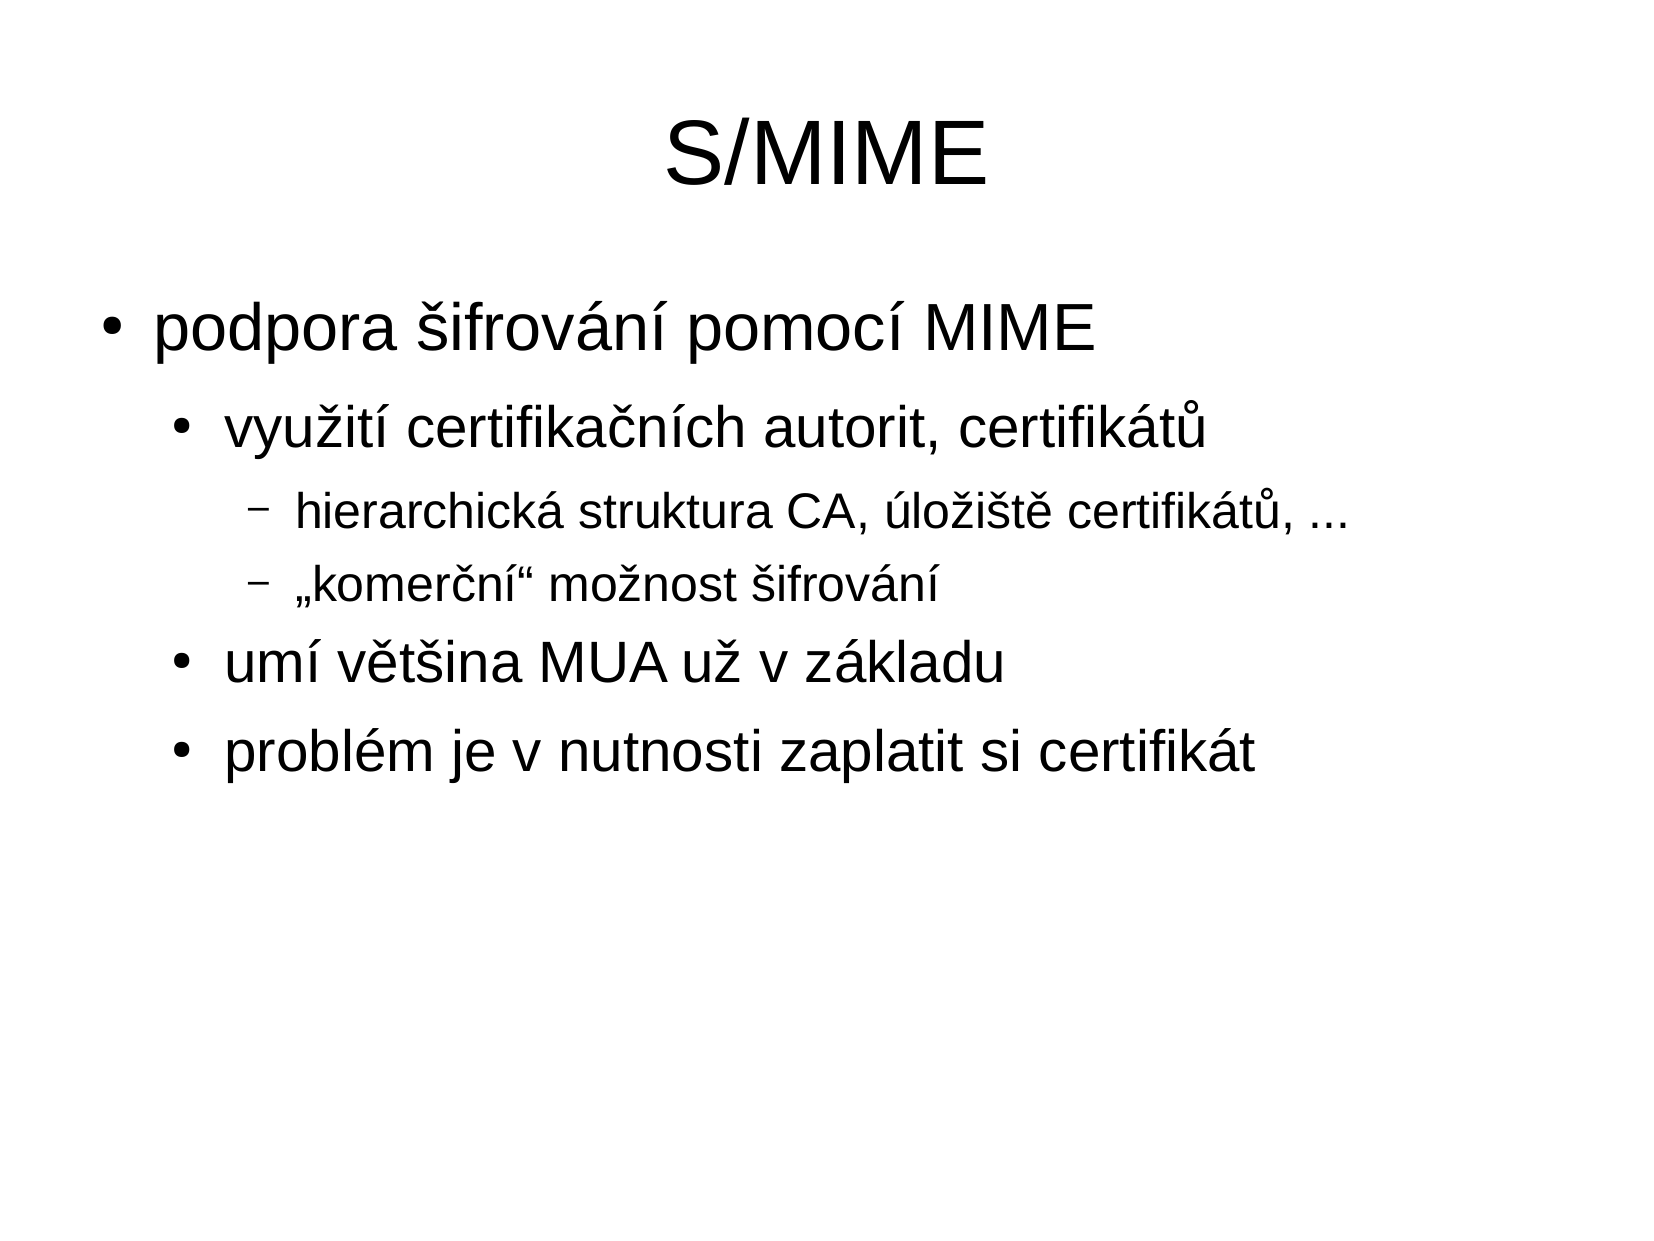

# S/MIME
podpora šifrování pomocí MIME
využití certifikačních autorit, certifikátů
hierarchická struktura CA, úložiště certifikátů, ...
„komerční“ možnost šifrování
umí většina MUA už v základu
problém je v nutnosti zaplatit si certifikát